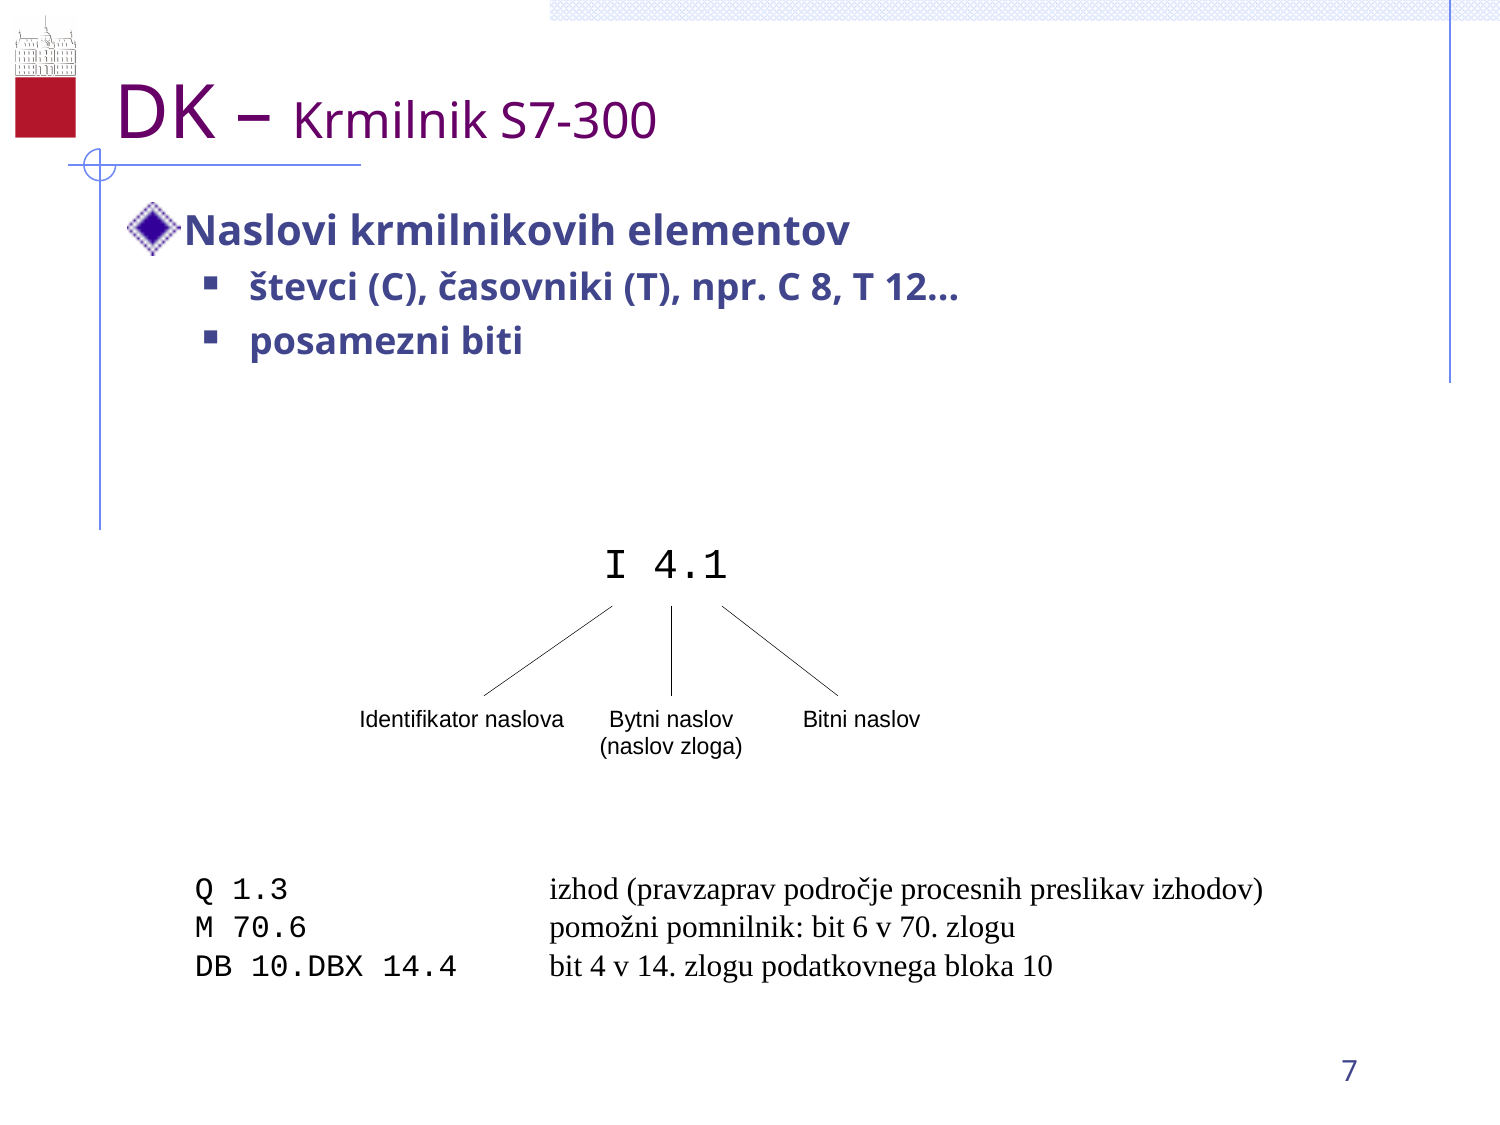

DK – Krmilnik S7-300
# Naslovi krmilnikovih elementov
števci (C), časovniki (T), npr. C 8, T 12...
posamezni biti